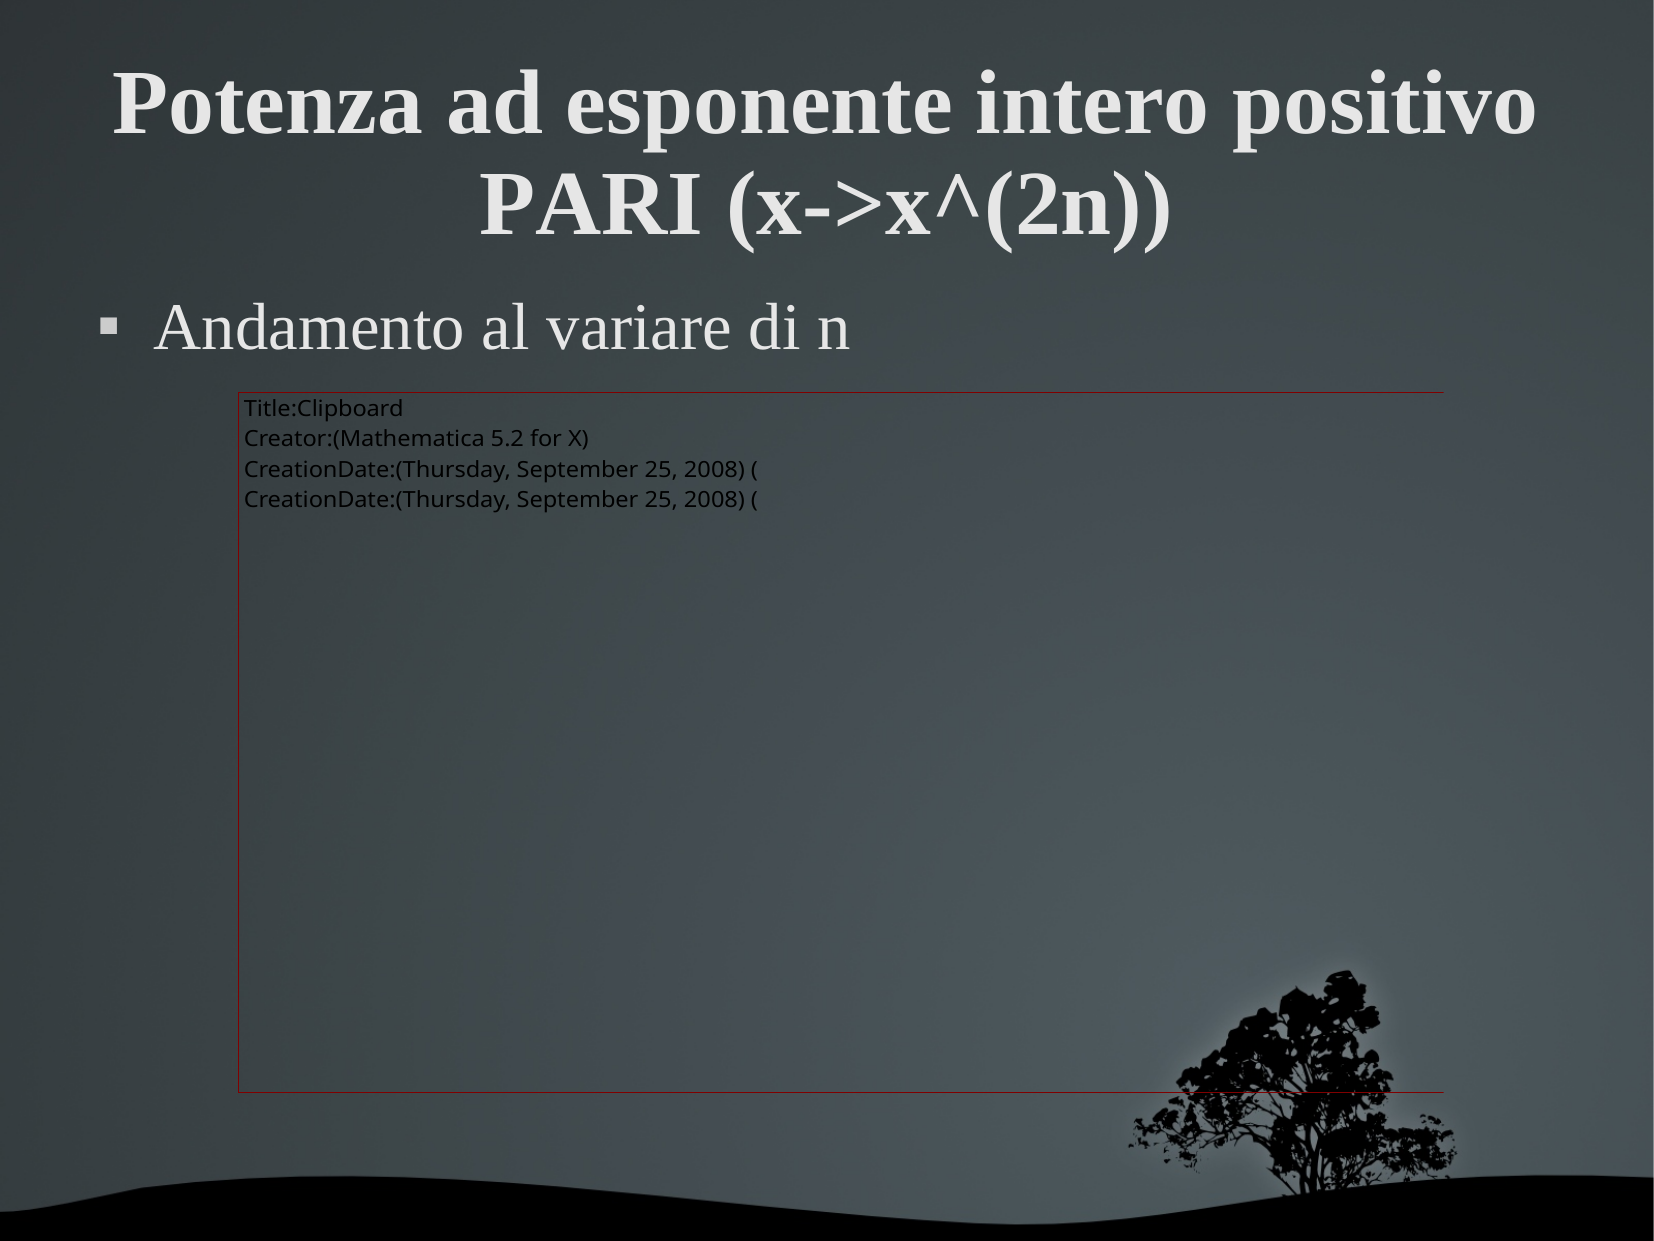

# Potenza ad esponente intero positivo PARI (x->x^(2n))
Andamento al variare di n